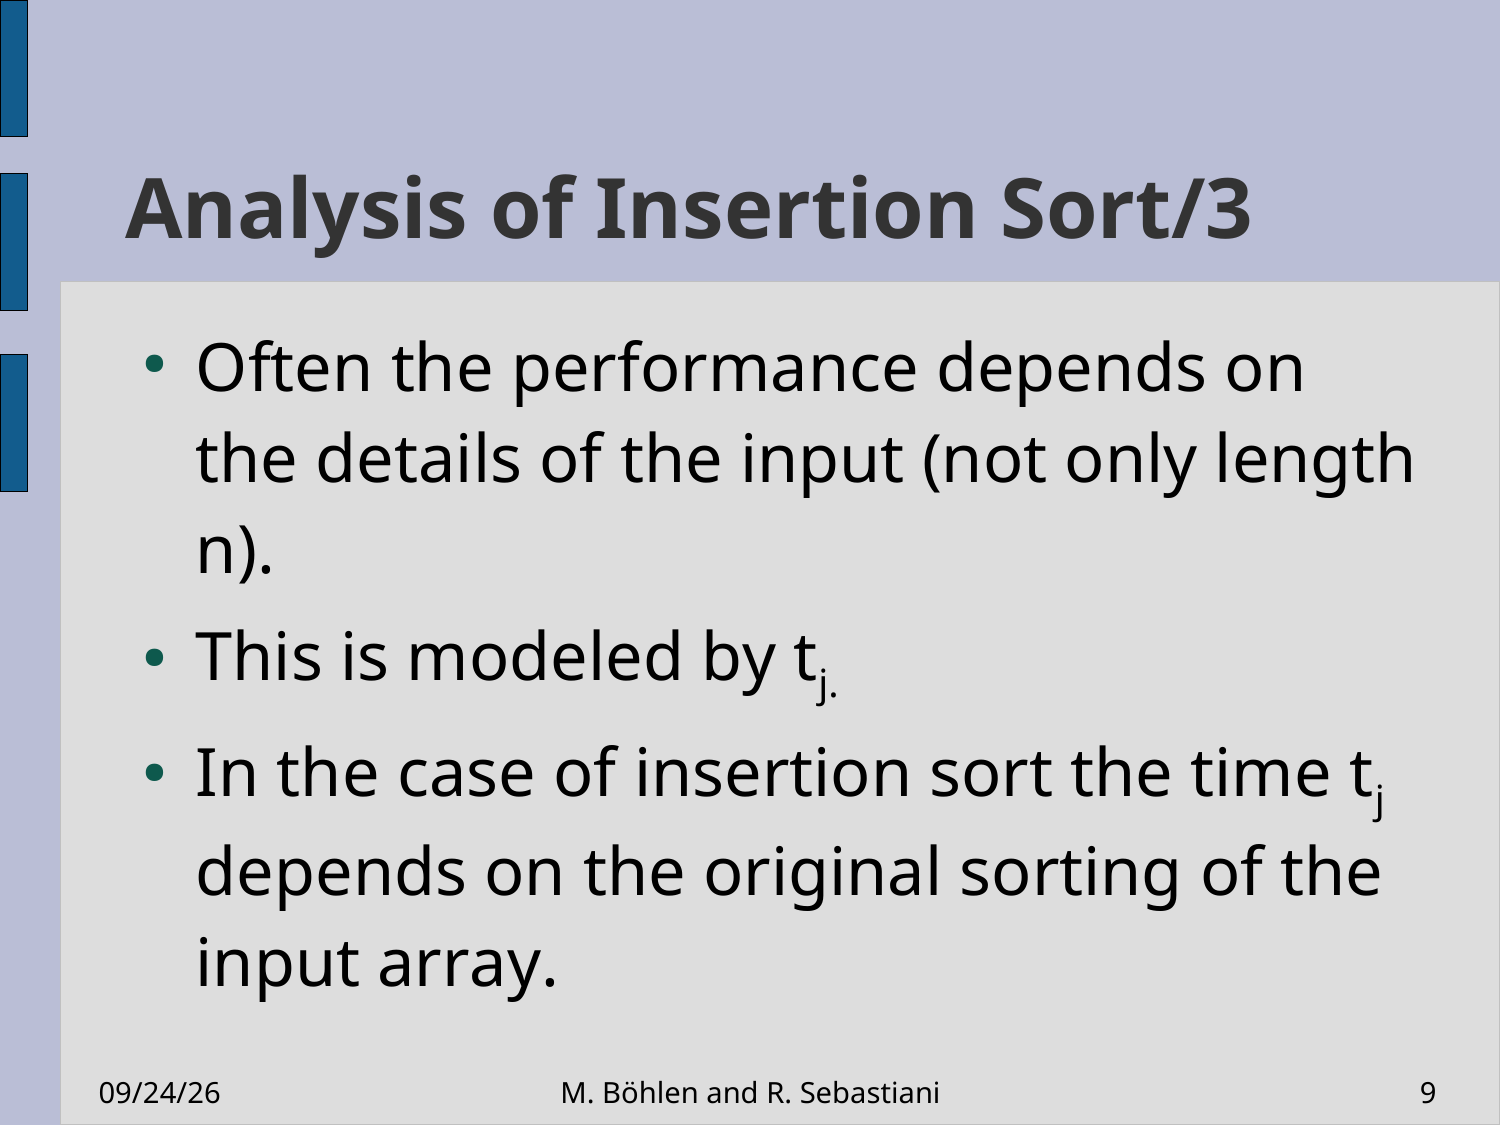

# Analysis of Insertion Sort/3
Often the performance depends on the details of the input (not only length n).
This is modeled by tj.
In the case of insertion sort the time tj depends on the original sorting of the input array.
M. Böhlen and R. Sebastiani
9